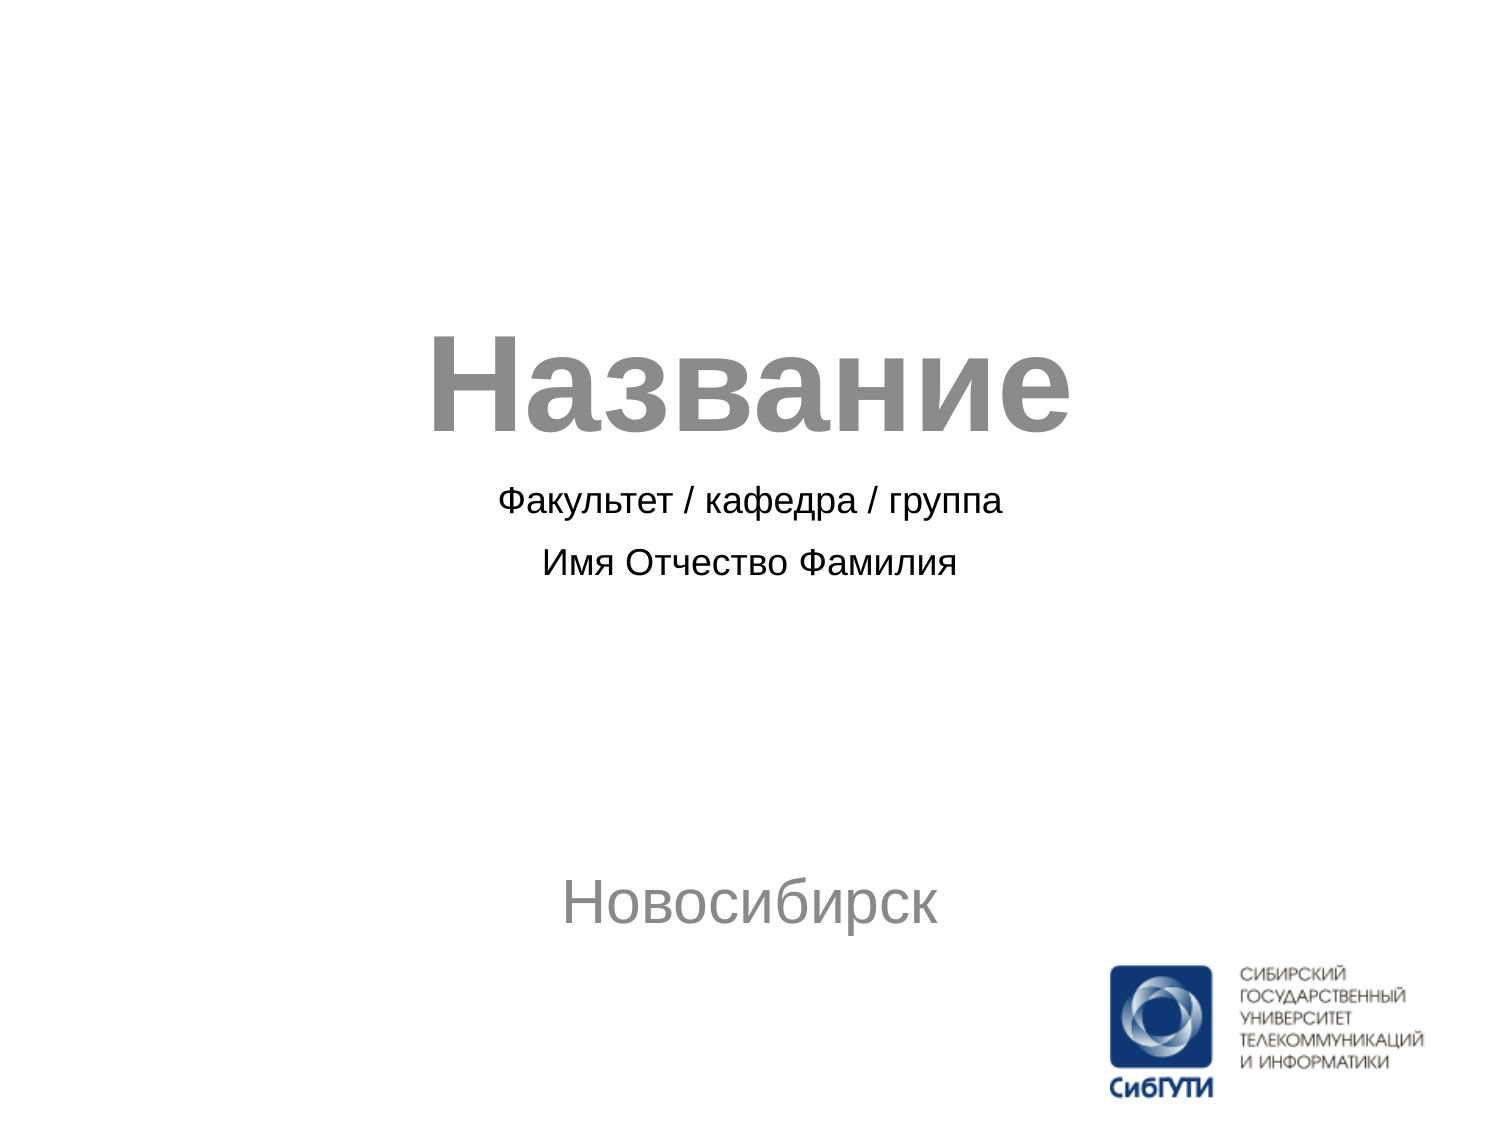

# Название
Факультет / кафедра / группа
Имя Отчество Фамилия
Новосибирск